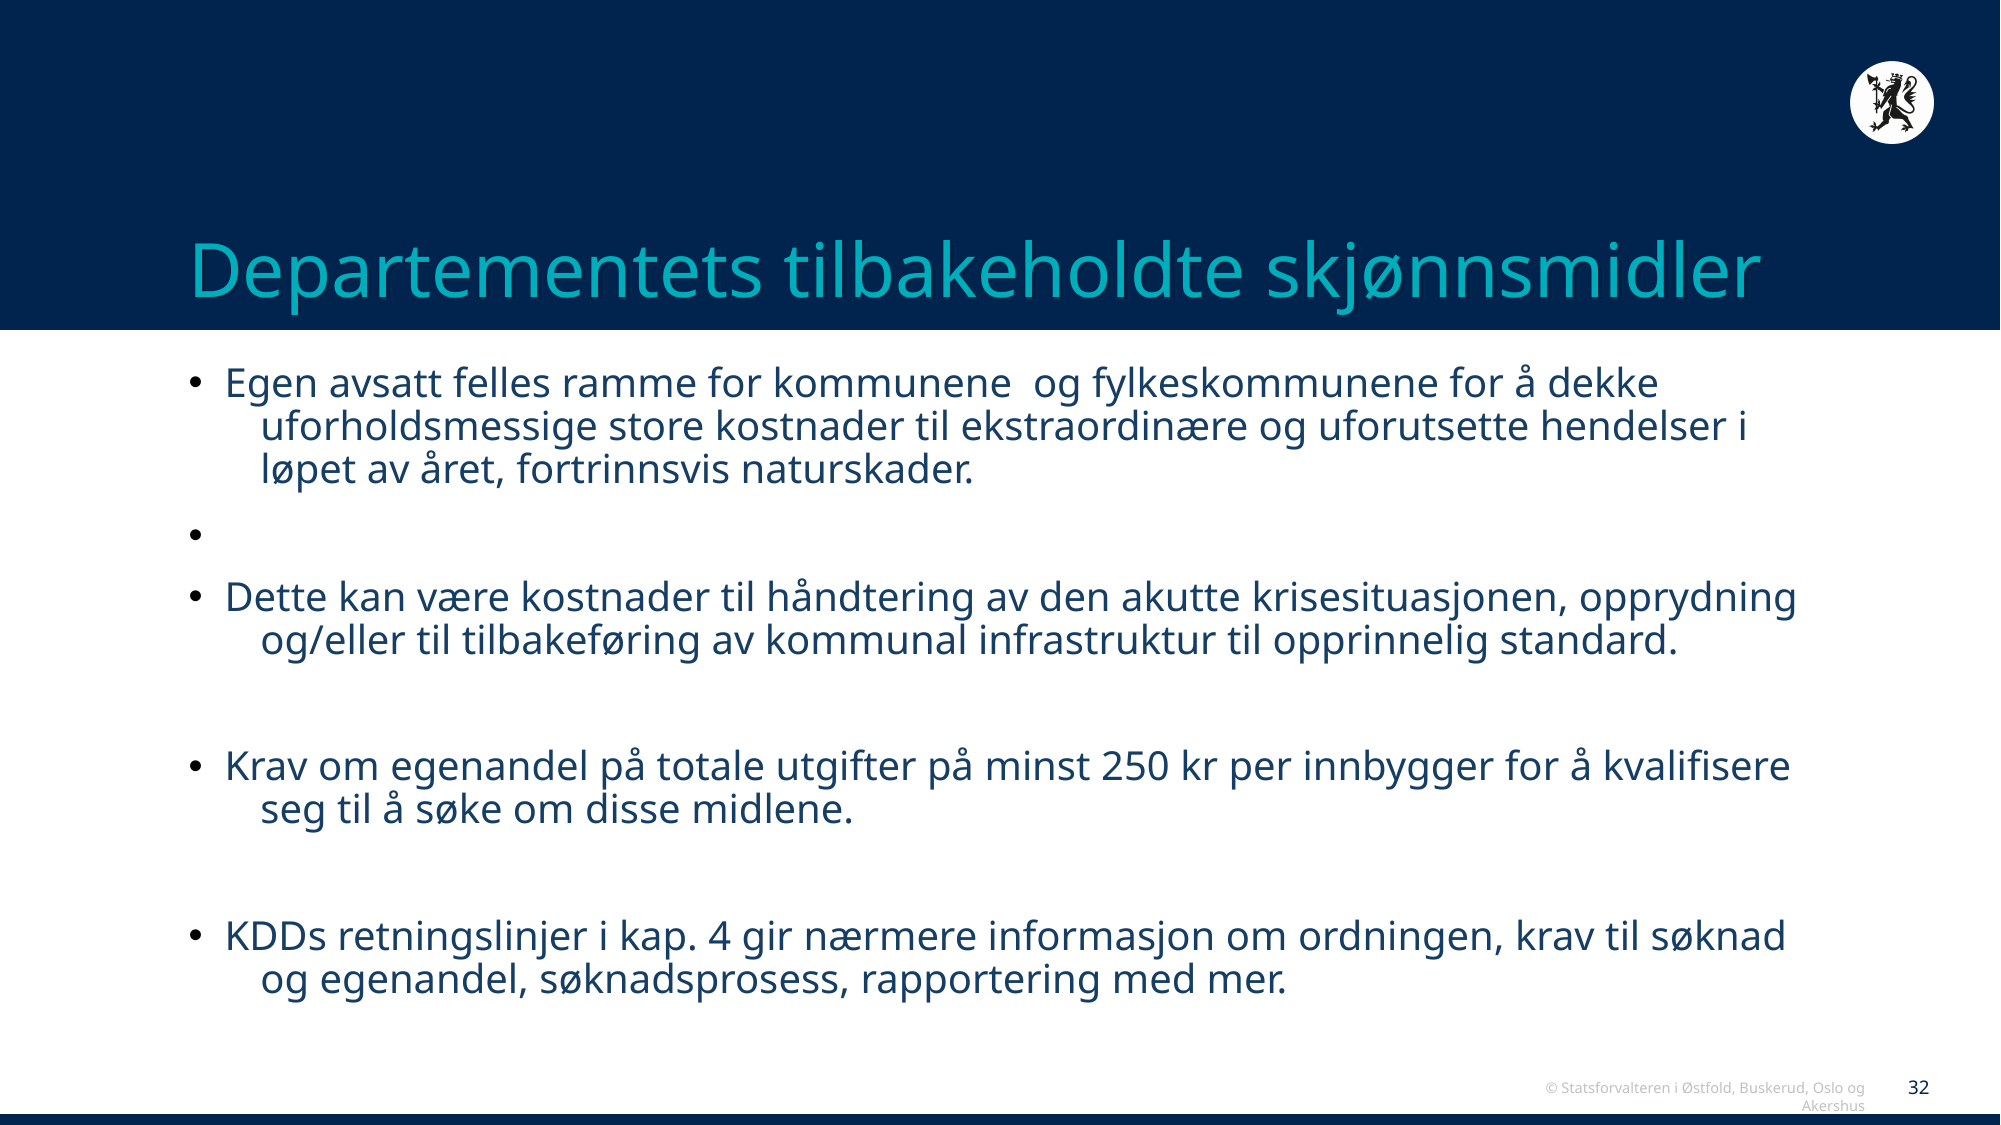

# Departementets tilbakeholdte skjønnsmidler
Egen avsatt felles ramme for kommunene og fylkeskommunene for å dekke uforholdsmessige store kostnader til ekstraordinære og uforutsette hendelser i løpet av året, fortrinnsvis naturskader.
Dette kan være kostnader til håndtering av den akutte krisesituasjonen, opprydning og/eller til tilbakeføring av kommunal infrastruktur til opprinnelig standard.
Krav om egenandel på totale utgifter på minst 250 kr per innbygger for å kvalifisere seg til å søke om disse midlene.
KDDs retningslinjer i kap. 4 gir nærmere informasjon om ordningen, krav til søknad og egenandel, søknadsprosess, rapportering med mer.